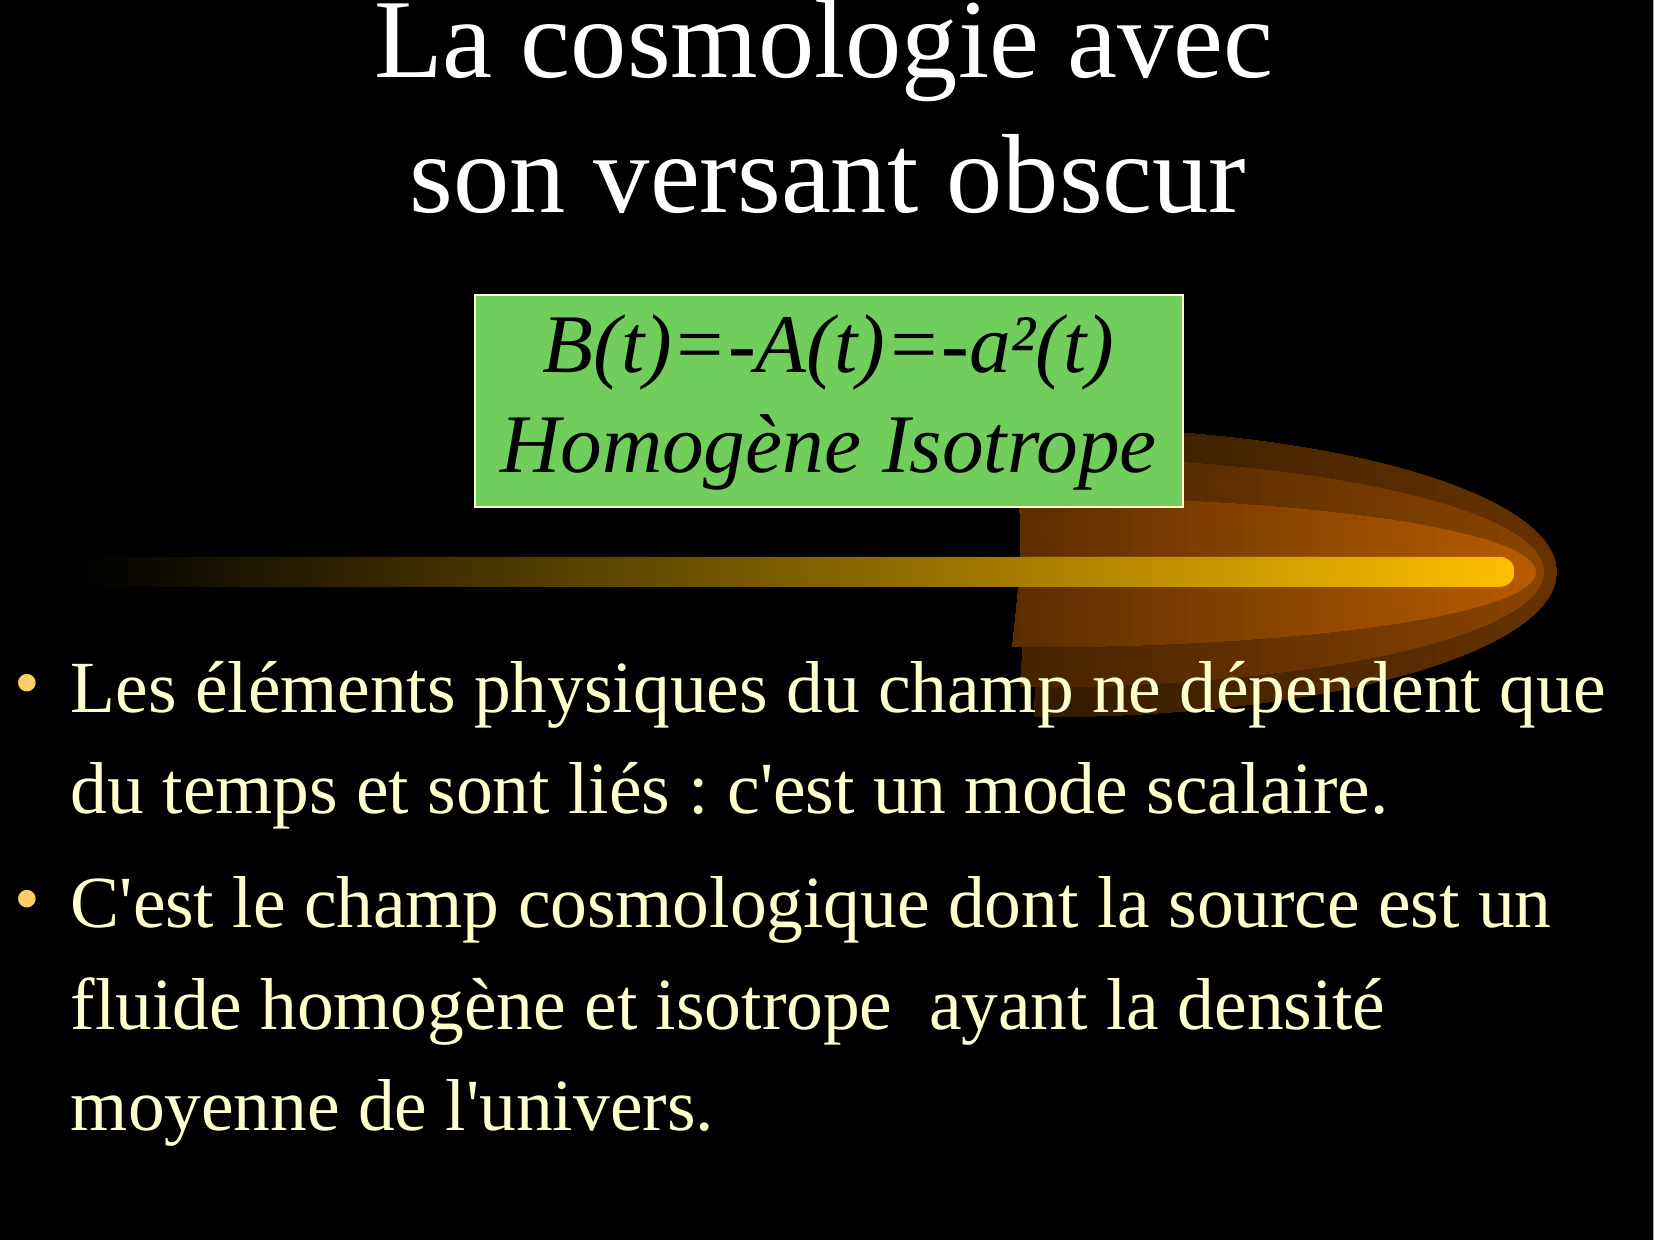

# La cosmologie avec son versant obscur
Les éléments physiques du champ ne dépendent que du temps et sont liés : c'est un mode scalaire.
C'est le champ cosmologique dont la source est un fluide homogène et isotrope ayant la densité moyenne de l'univers.
B(t)=-A(t)=-a²(t)
Homogène Isotrope